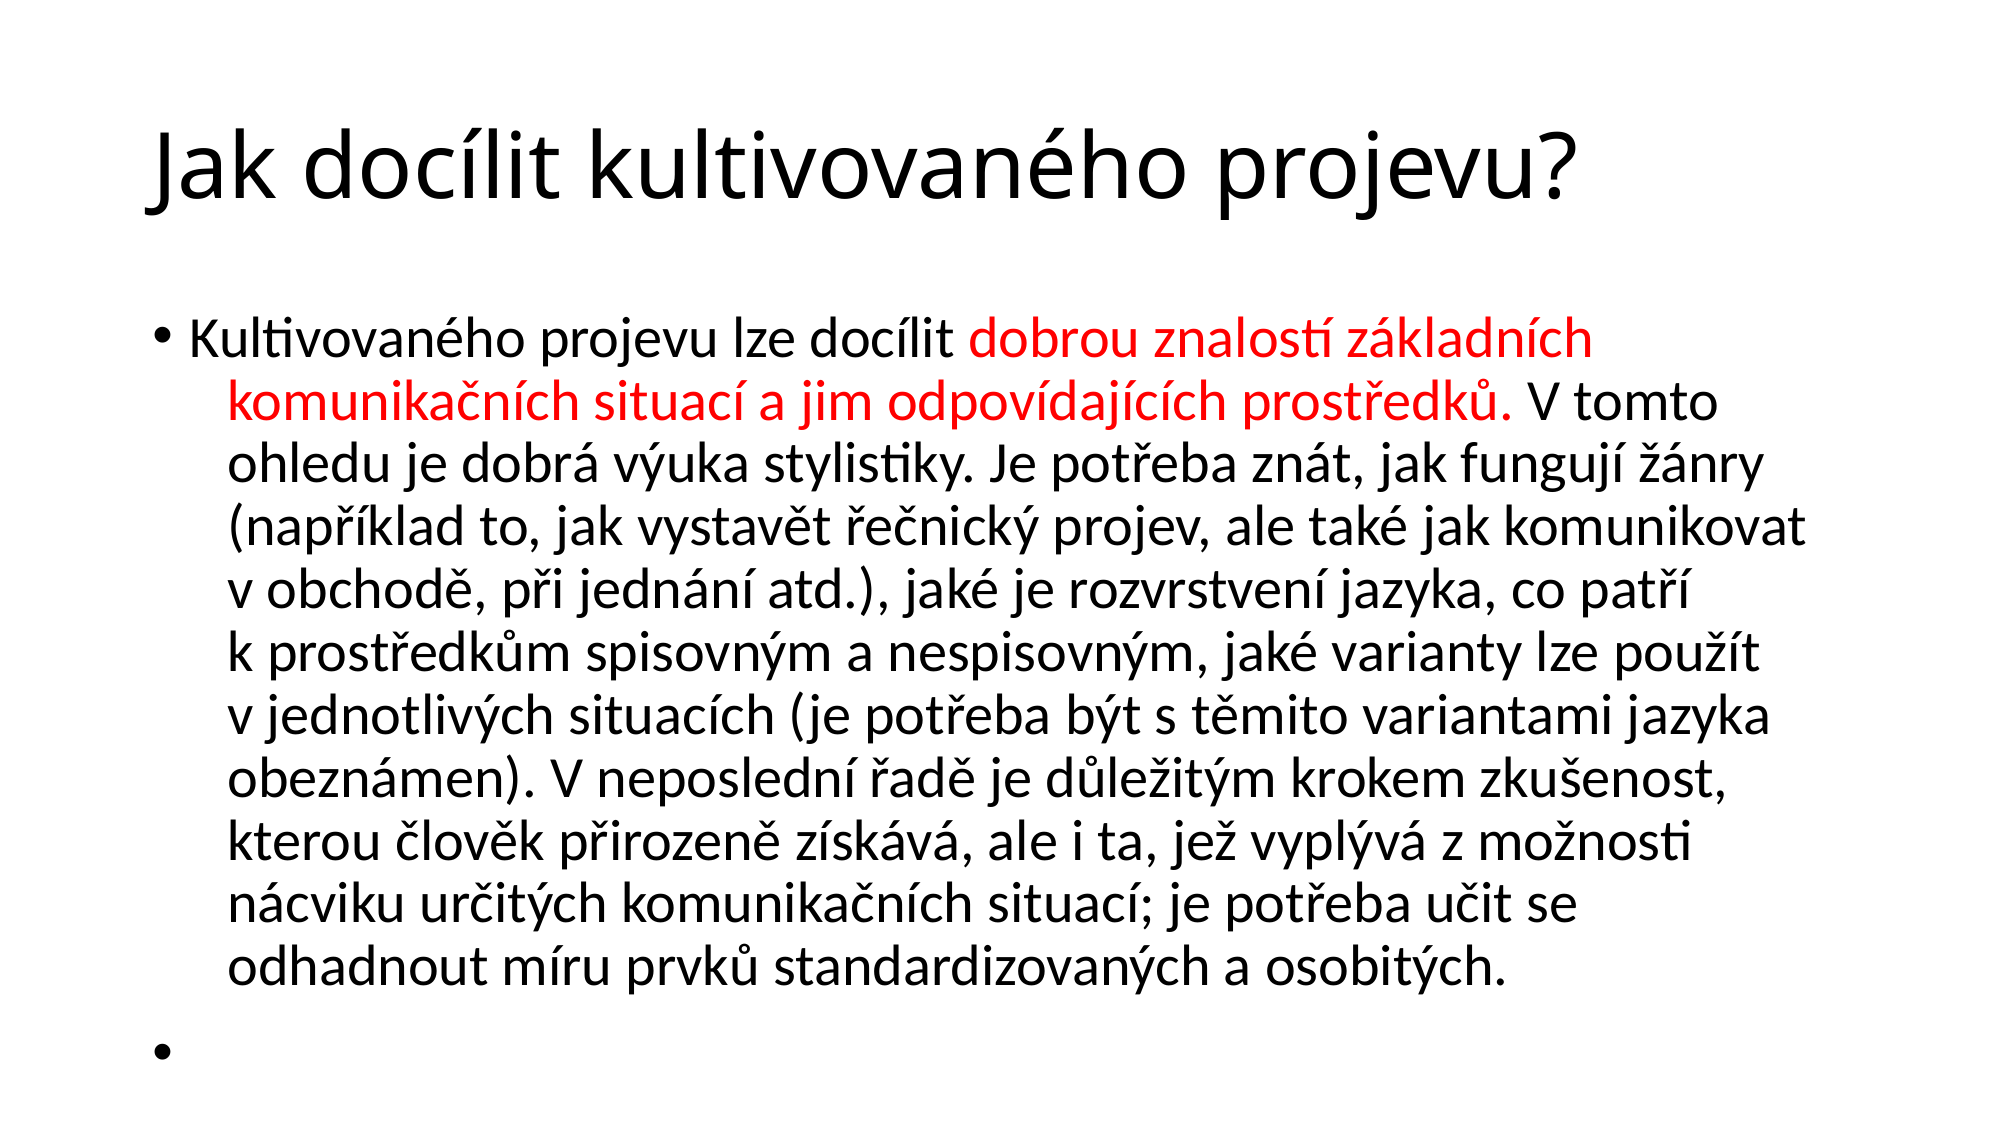

# Jak docílit kultivovaného projevu?
Kultivovaného projevu lze docílit dobrou znalostí základních komunikačních situací a jim odpovídajících prostředků. V tomto ohledu je dobrá výuka stylistiky. Je potřeba znát, jak fungují žánry (například to, jak vystavět řečnický projev, ale také jak komunikovat v obchodě, při jednání atd.), jaké je rozvrstvení jazyka, co patří k prostředkům spisovným a nespisovným, jaké varianty lze použít v jednotlivých situacích (je potřeba být s těmito variantami jazyka obeznámen). V neposlední řadě je důležitým krokem zkušenost, kterou člověk přirozeně získává, ale i ta, jež vyplývá z možnosti nácviku určitých komunikačních situací; je potřeba učit se odhadnout míru prvků standardizovaných a osobitých.